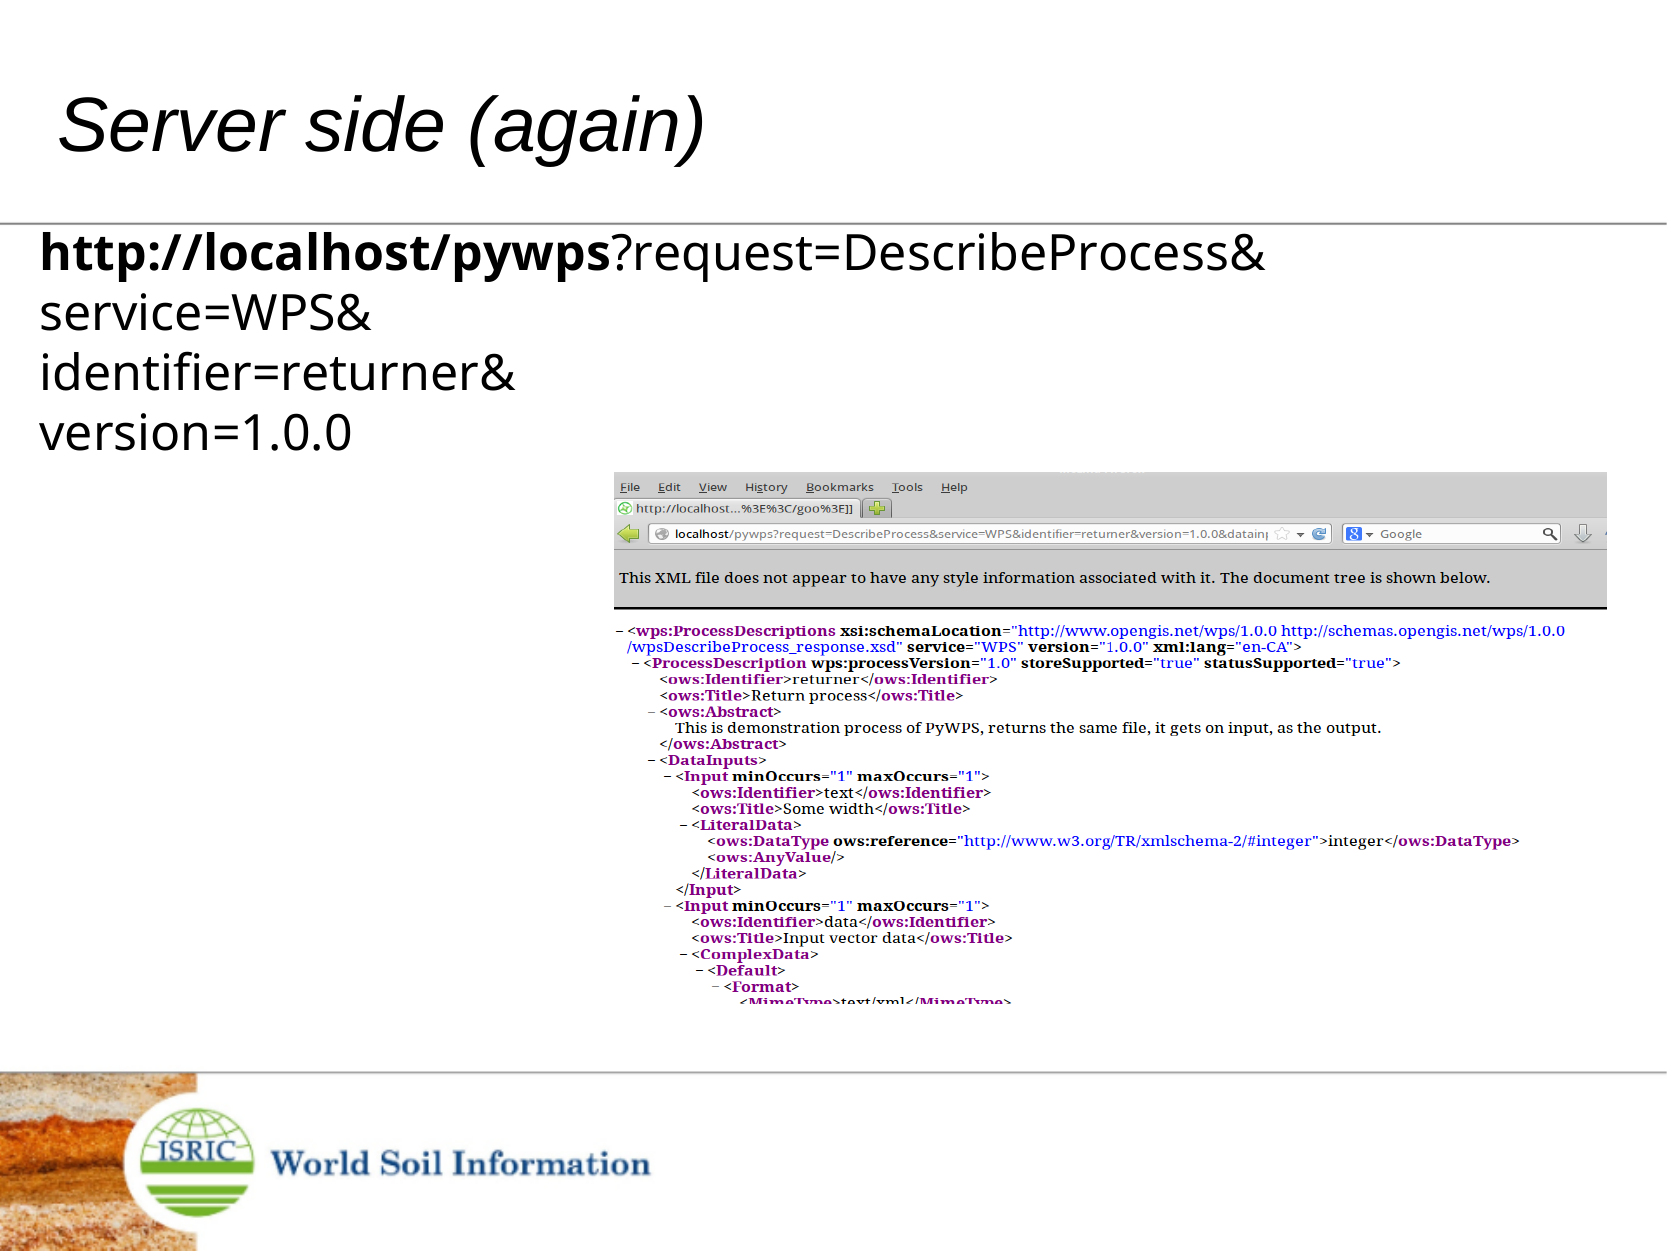

Server side (again)
http://localhost/pywps?request=DescribeProcess&
service=WPS&
identifier=returner&
version=1.0.0
#